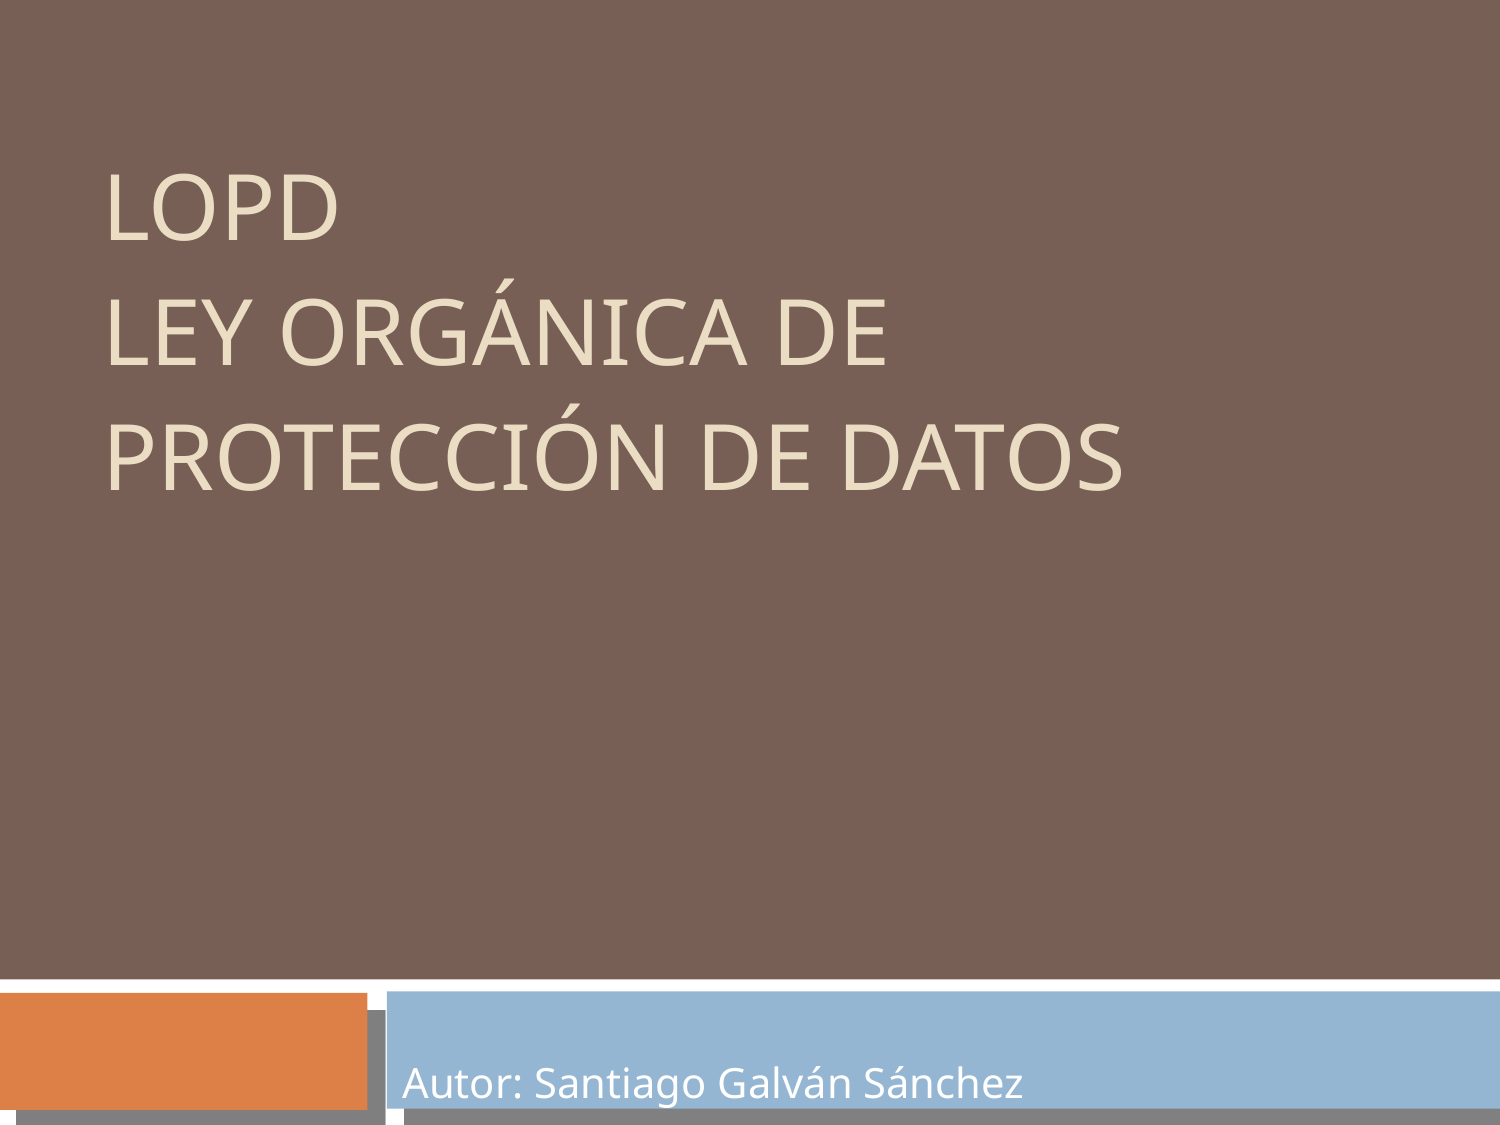

# LOPD LEY ORGÁNICA DE PROTECCIÓN DE DATOS
Autor: Santiago Galván Sánchez